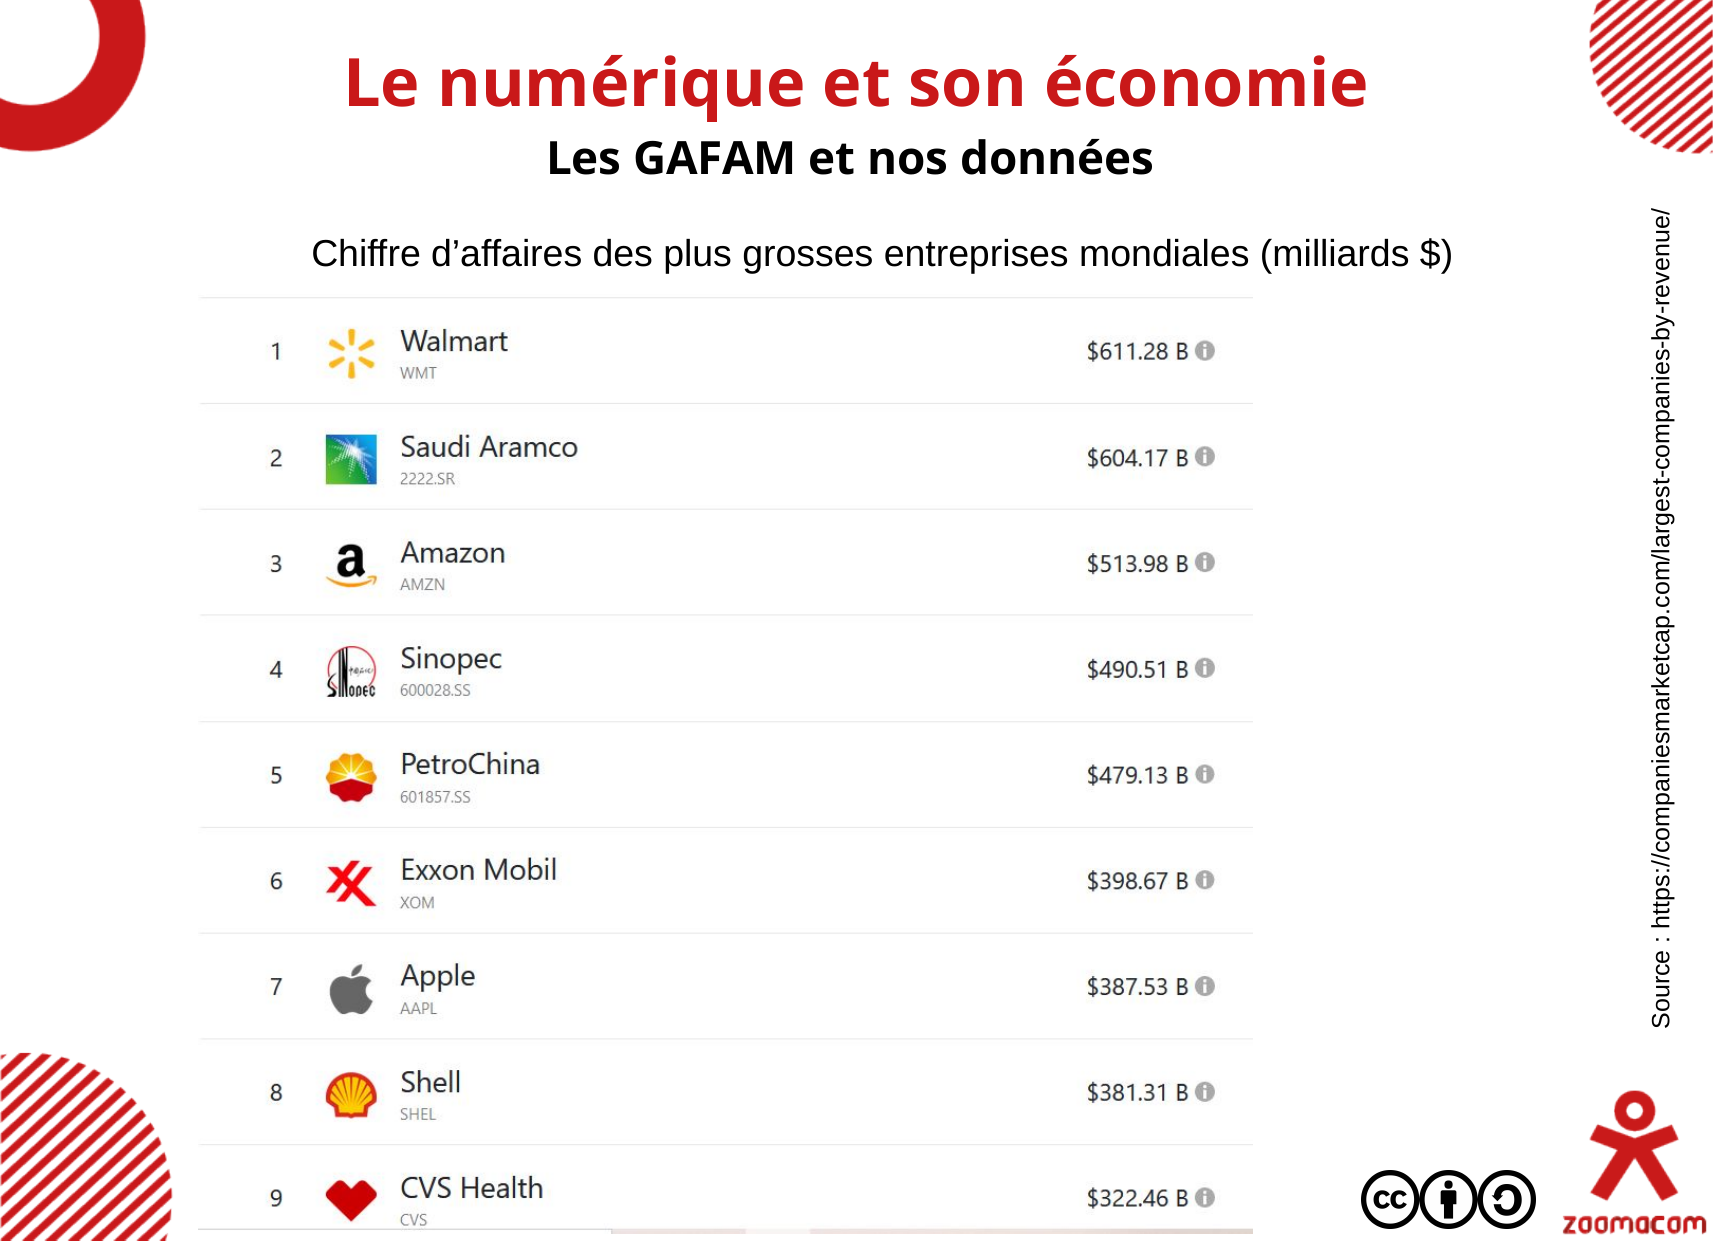

# Le numérique et son économie Les GAFAM et nos données
Chiffre d’affaires des plus grosses entreprises mondiales (milliards $)
Source : https://companiesmarketcap.com/largest-companies-by-revenue/